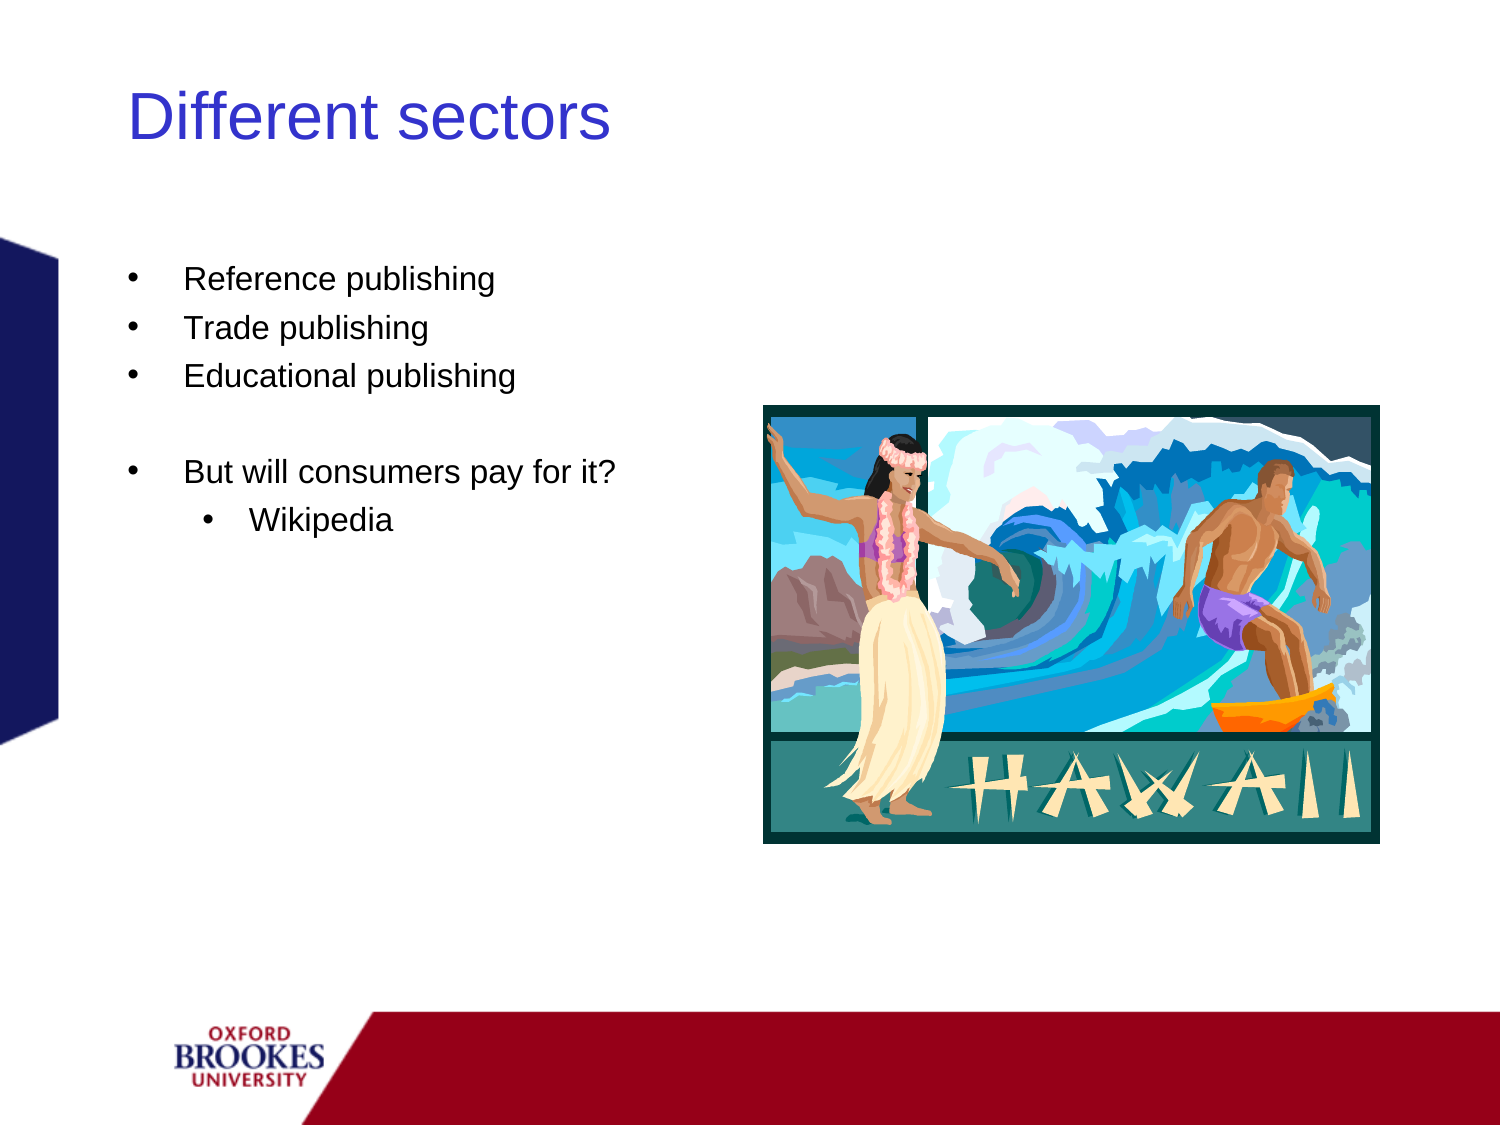

# Different sectors
Reference publishing
Trade publishing
Educational publishing
But will consumers pay for it?
Wikipedia